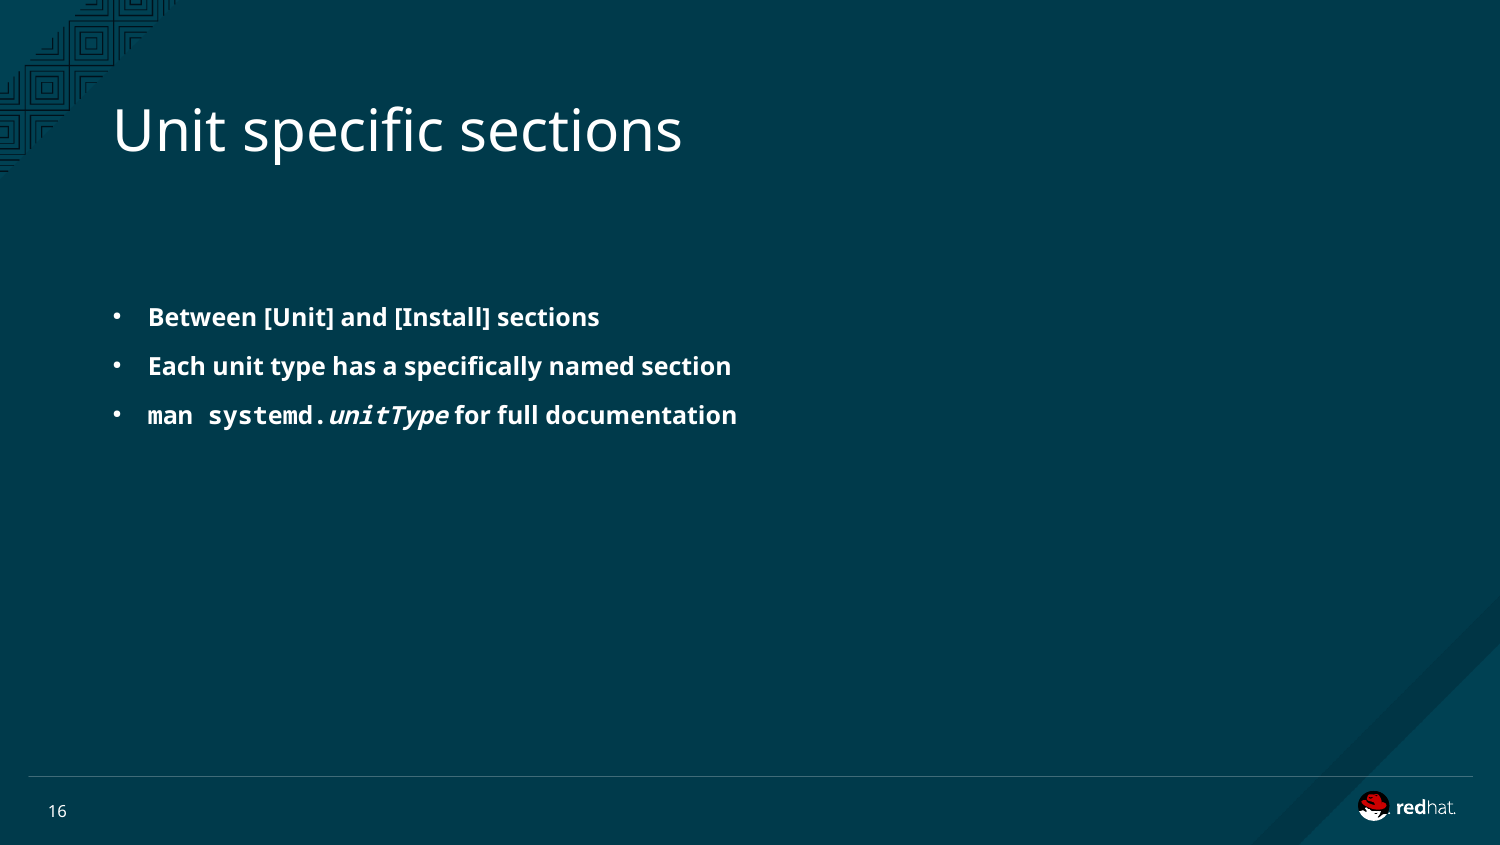

# Unit specific sections
Between [Unit] and [Install] sections
Each unit type has a specifically named section
man systemd.unitType for full documentation
16